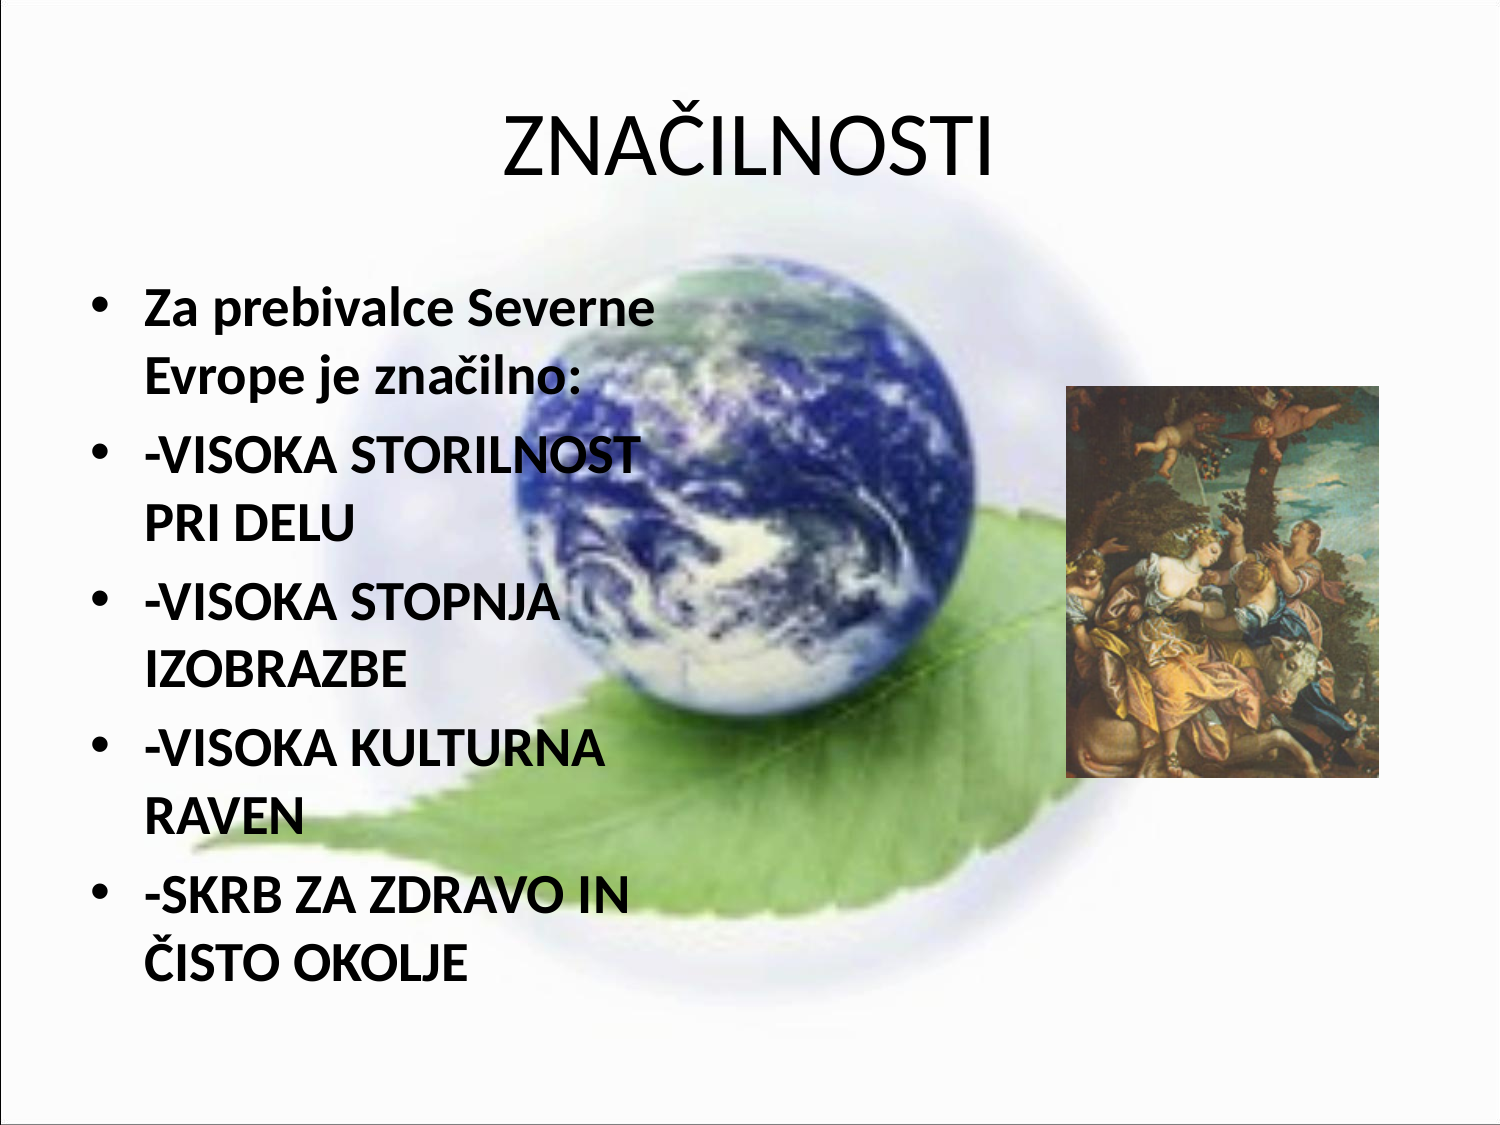

# ZNAČILNOSTI
Za prebivalce Severne Evrope je značilno:
-VISOKA STORILNOST PRI DELU
-VISOKA STOPNJA IZOBRAZBE
-VISOKA KULTURNA RAVEN
-SKRB ZA ZDRAVO IN ČISTO OKOLJE